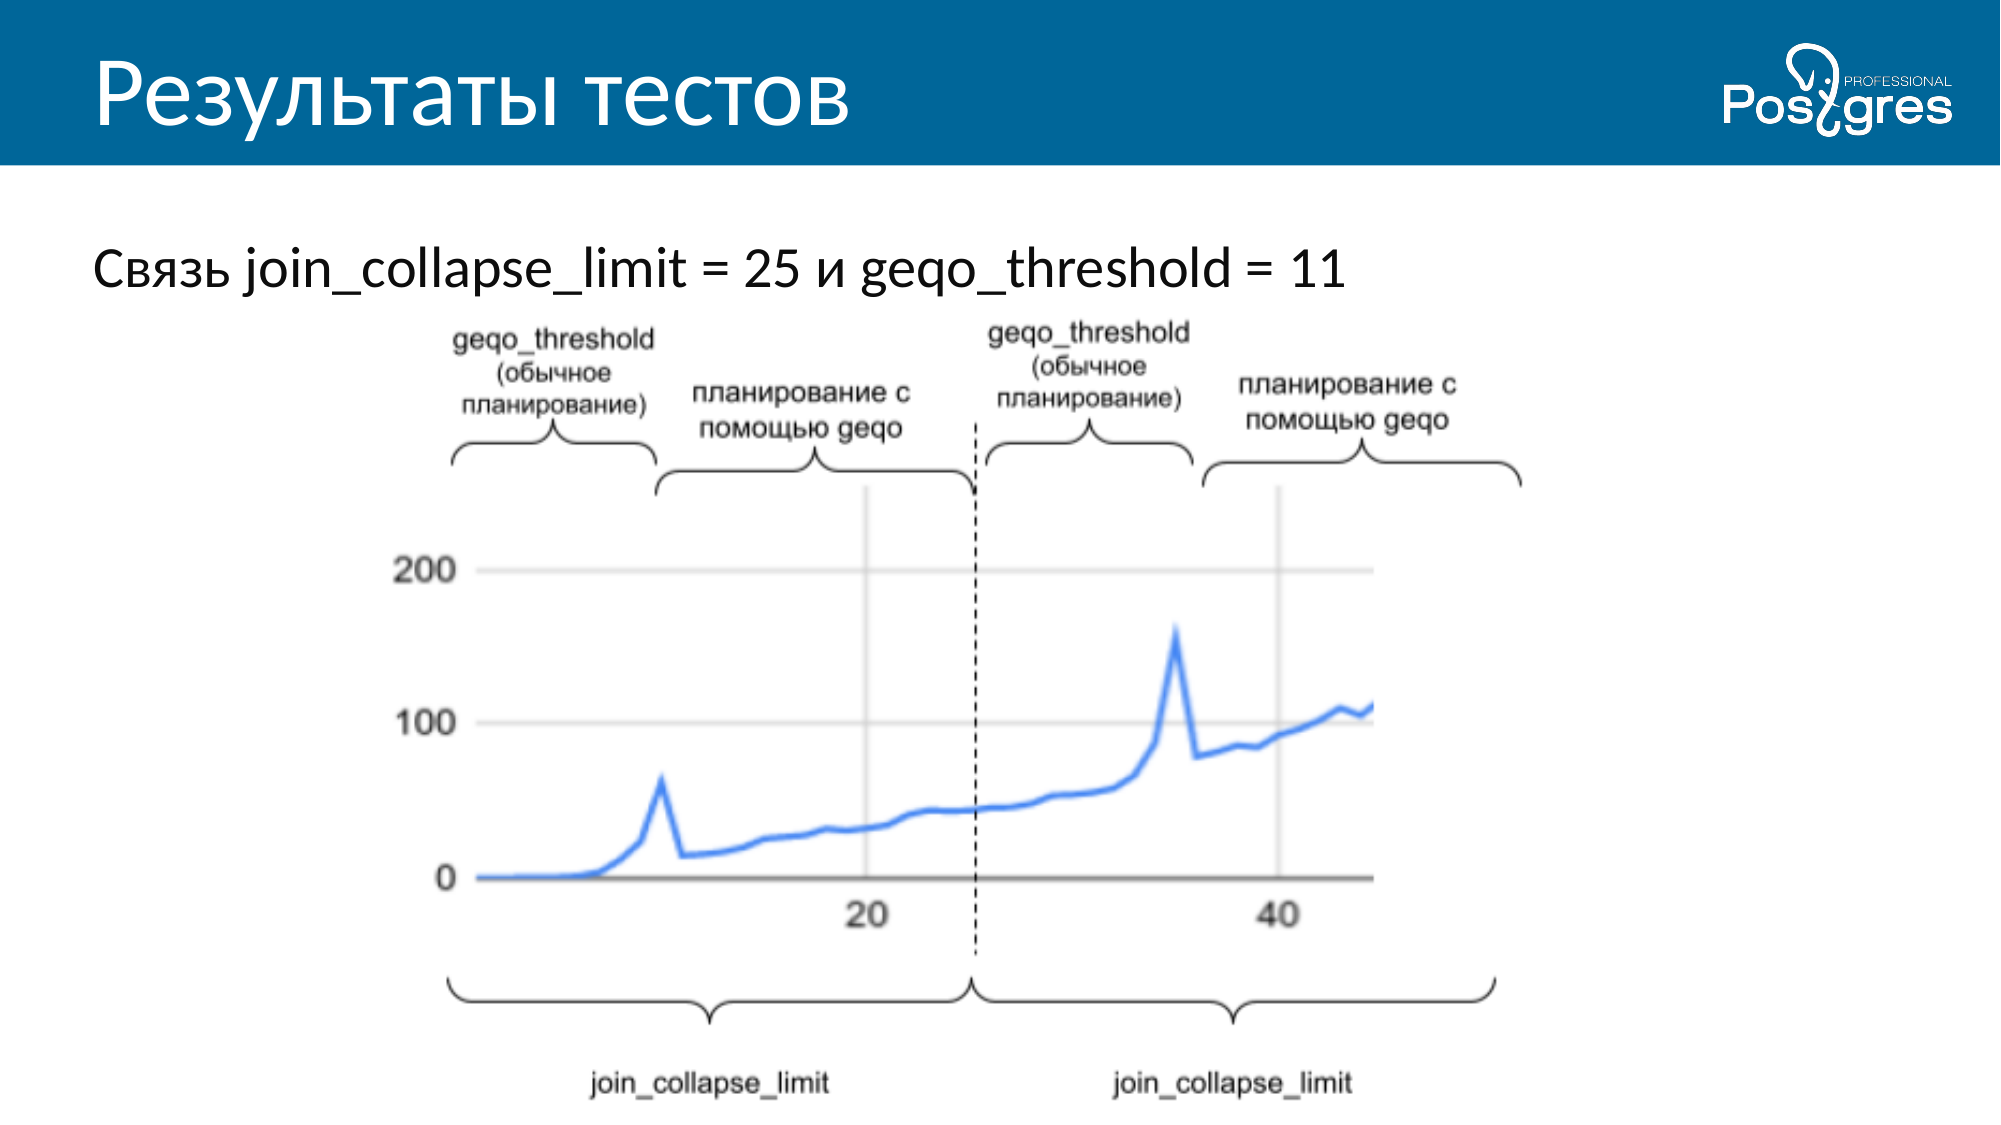

# Результаты тестов
Связь join_collapse_limit = 25 и geqo_threshold = 11